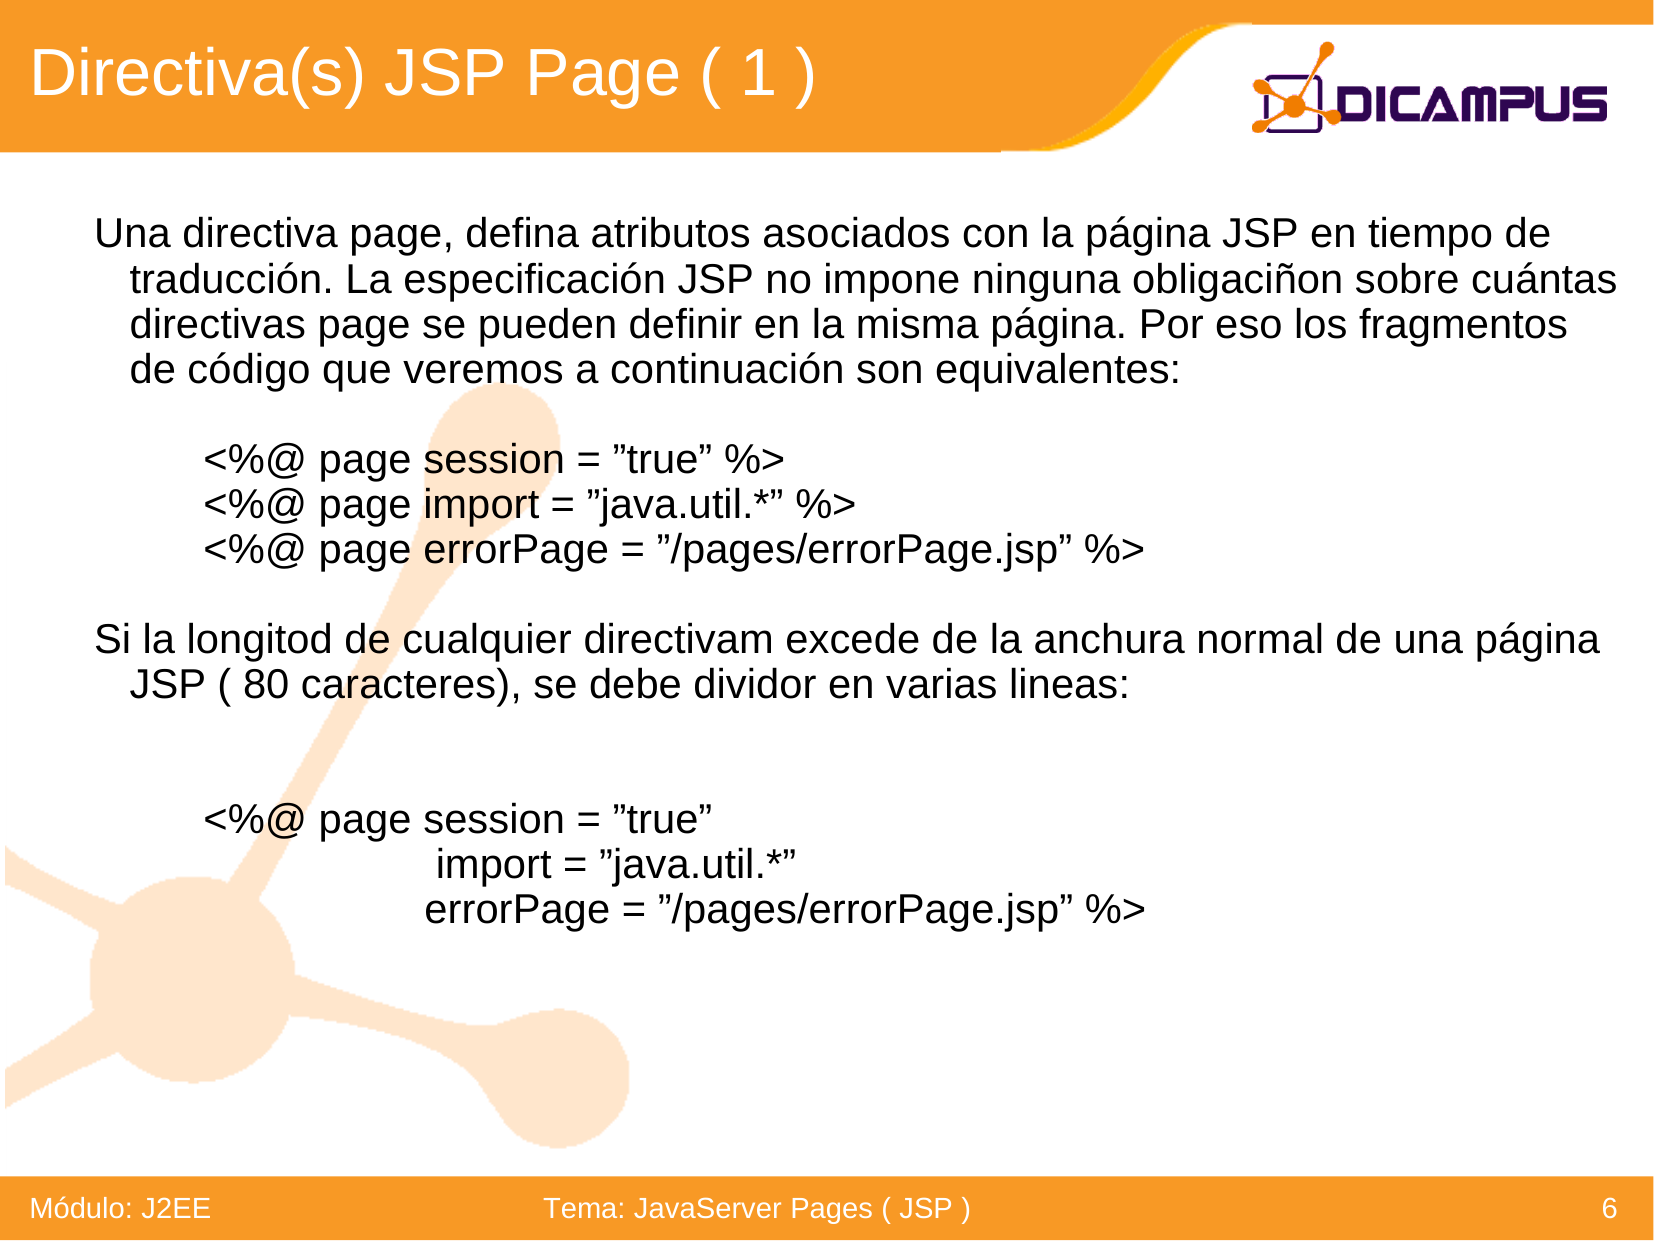

Directiva(s) JSP Page ( 1 )
Una directiva page, defina atributos asociados con la página JSP en tiempo de traducción. La especificación JSP no impone ninguna obligaciñon sobre cuántas directivas page se pueden definir en la misma página. Por eso los fragmentos de código que veremos a continuación son equivalentes:
		<%@ page session = ”true” %>
		<%@ page import = ”java.util.*” %>
		<%@ page errorPage = ”/pages/errorPage.jsp” %>
Si la longitod de cualquier directivam excede de la anchura normal de una página JSP ( 80 caracteres), se debe dividor en varias lineas:
		<%@ page session = ”true”
					 import = ”java.util.*”
					errorPage = ”/pages/errorPage.jsp” %>
Módulo: J2EE
Tema: JavaServer Pages ( JSP )